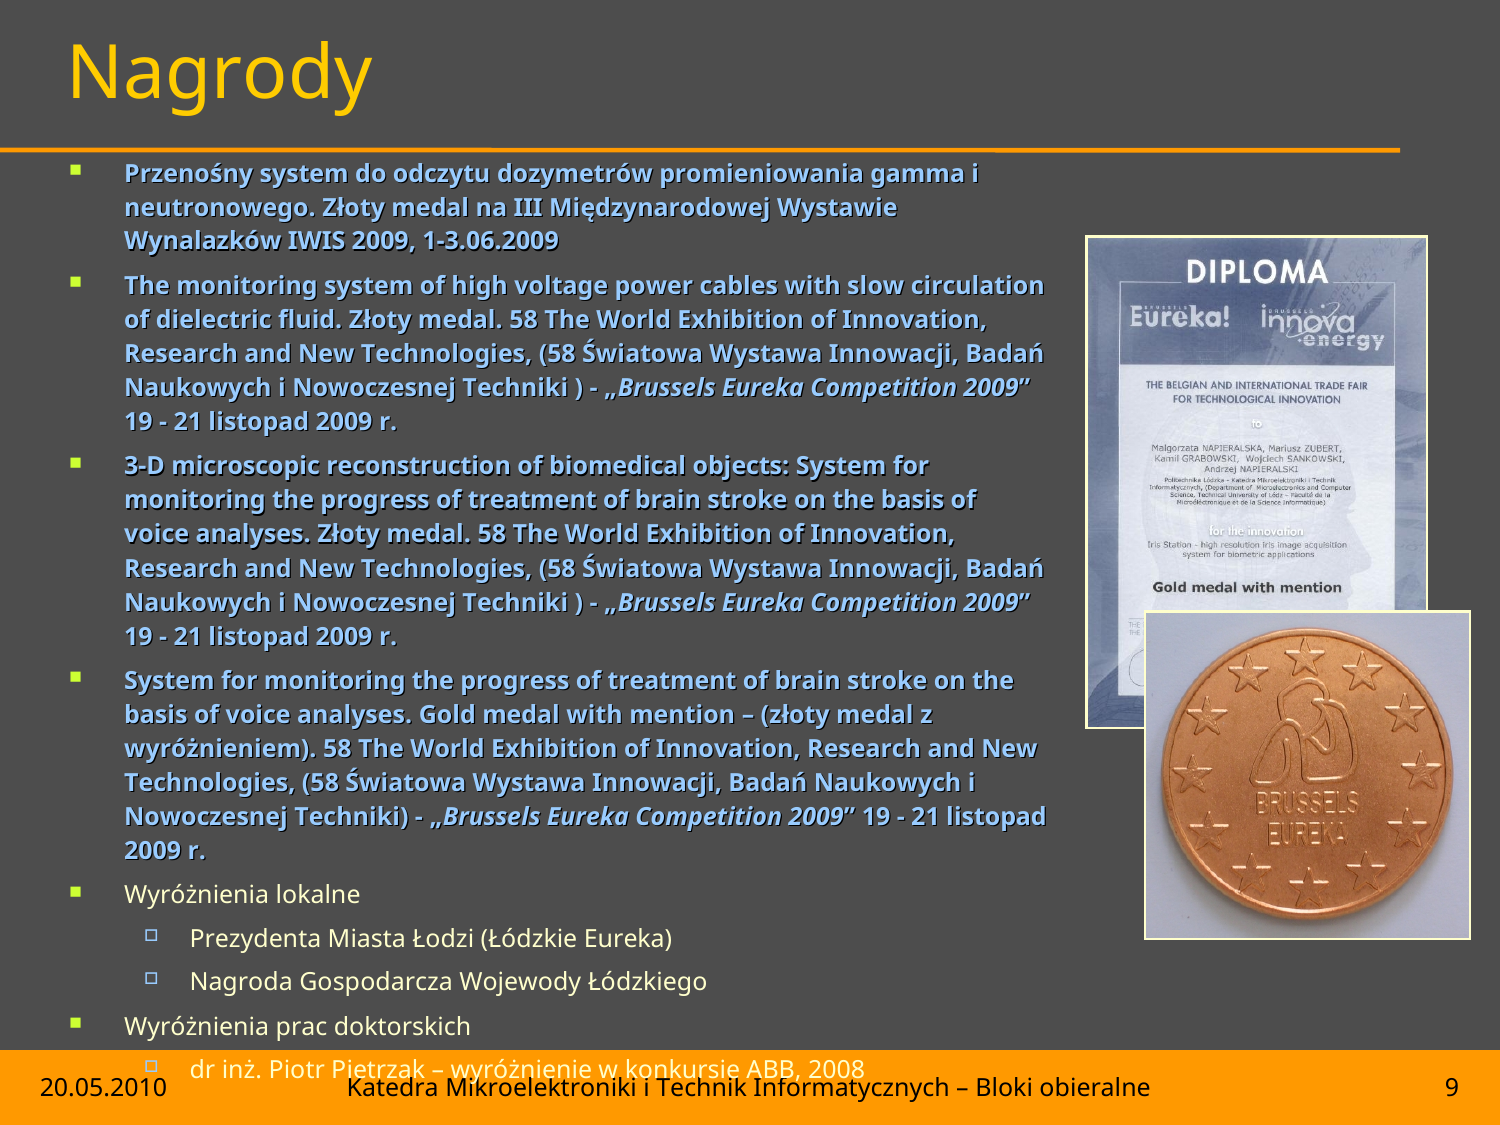

# Nagrody
Przenośny system do odczytu dozymetrów promieniowania gamma i neutronowego. Złoty medal na III Międzynarodowej Wystawie Wynalazków IWIS 2009, 1-3.06.2009
The monitoring system of high voltage power cables with slow circulation of dielectric fluid. Złoty medal. 58 The World Exhibition of Innovation, Research and New Technologies, (58 Światowa Wystawa Innowacji, Badań Naukowych i Nowoczesnej Techniki ) - „Brussels Eureka Competition 2009” 19 - 21 listopad 2009 r.
3-D microscopic reconstruction of biomedical objects: System for monitoring the progress of treatment of brain stroke on the basis of voice analyses. Złoty medal. 58 The World Exhibition of Innovation, Research and New Technologies, (58 Światowa Wystawa Innowacji, Badań Naukowych i Nowoczesnej Techniki ) - „Brussels Eureka Competition 2009” 19 - 21 listopad 2009 r.
System for monitoring the progress of treatment of brain stroke on the basis of voice analyses. Gold medal with mention – (złoty medal z wyróżnieniem). 58 The World Exhibition of Innovation, Research and New Technologies, (58 Światowa Wystawa Innowacji, Badań Naukowych i Nowoczesnej Techniki) - „Brussels Eureka Competition 2009” 19 - 21 listopad 2009 r.
Wyróżnienia lokalne
Prezydenta Miasta Łodzi (Łódzkie Eureka)
Nagroda Gospodarcza Wojewody Łódzkiego
Wyróżnienia prac doktorskich
dr inż. Piotr Pietrzak – wyróżnienie w konkursie ABB, 2008
20.05.2010
Katedra Mikroelektroniki i Technik Informatycznych – Bloki obieralne
9